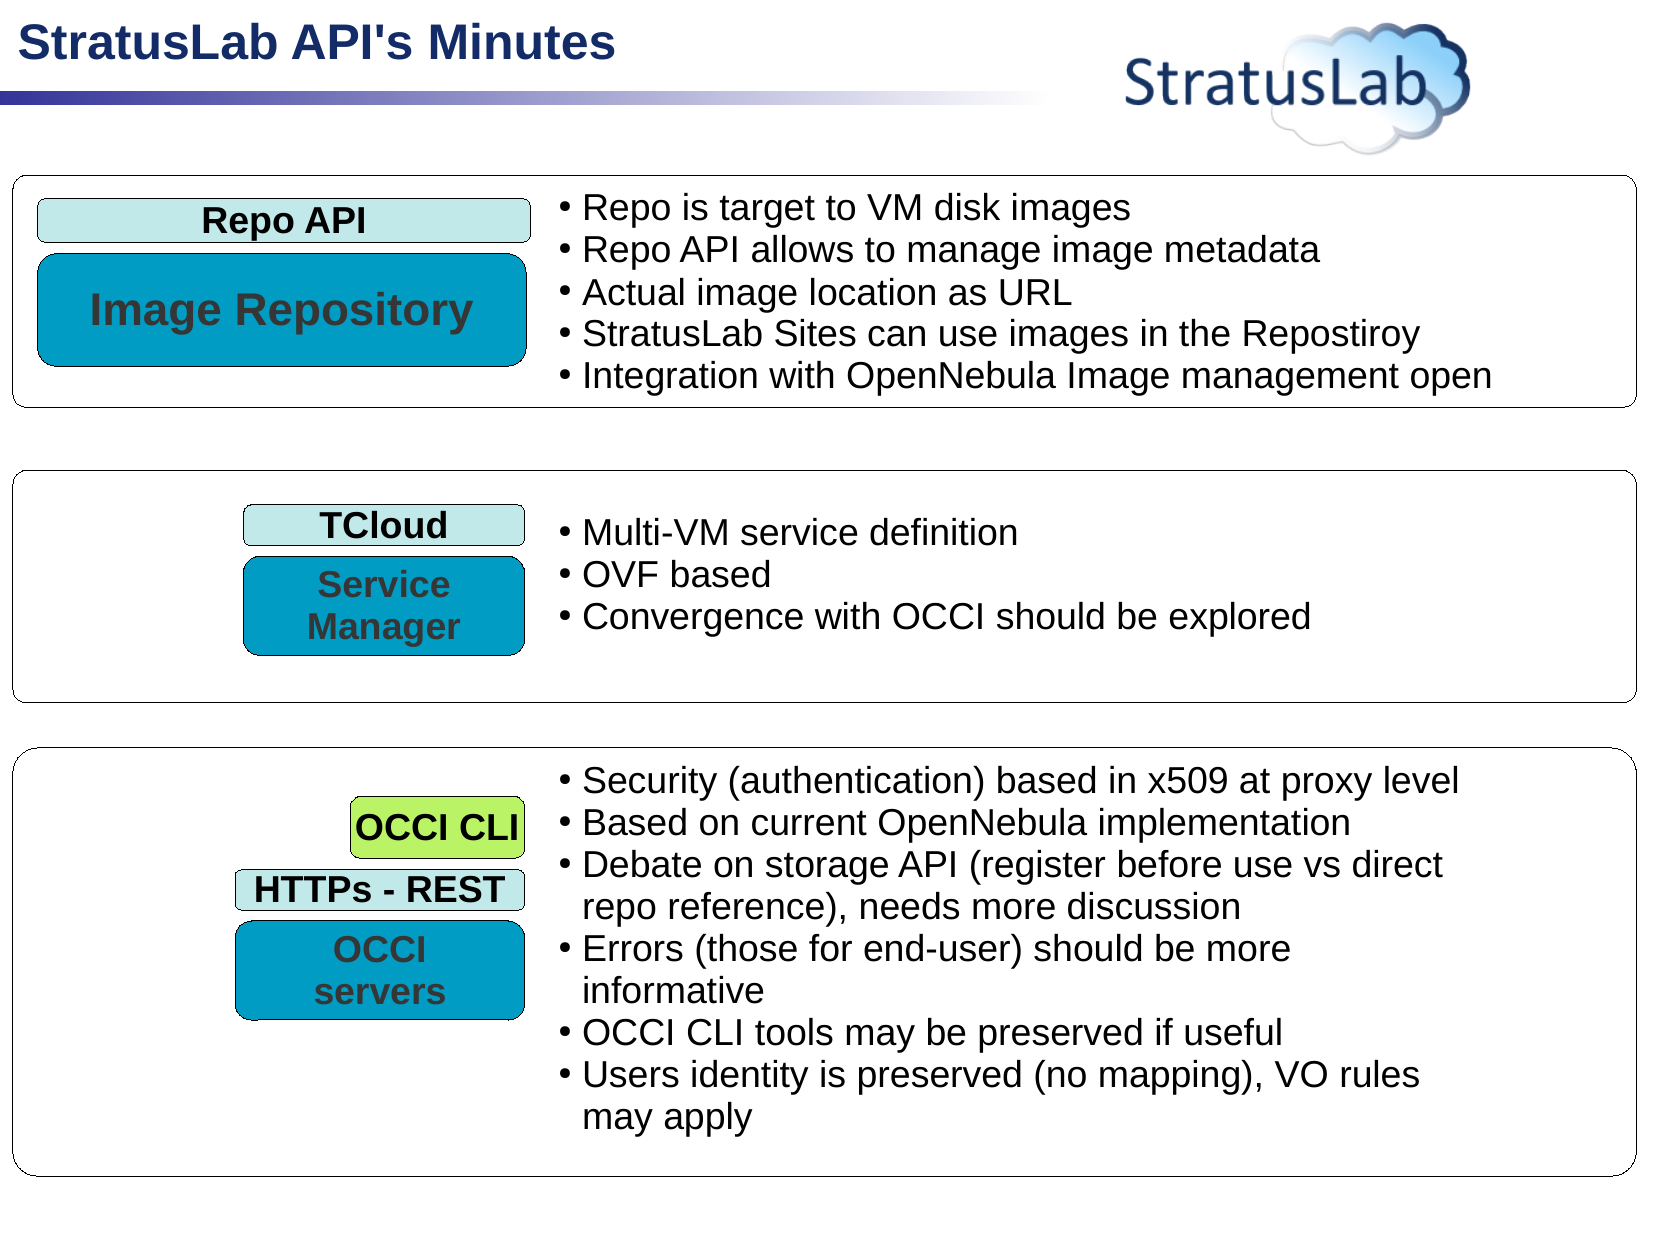

# StratusLab API's Minutes
 Repo is target to VM disk images
 Repo API allows to manage image metadata
 Actual image location as URL
 StratusLab Sites can use images in the Repostiroy
 Integration with OpenNebula Image management open
Repo API
Image Repository
 Multi-VM service definition
 OVF based
 Convergence with OCCI should be explored
TCloud
Service
Manager
 Security (authentication) based in x509 at proxy level
 Based on current OpenNebula implementation
 Debate on storage API (register before use vs direct
 repo reference), needs more discussion
 Errors (those for end-user) should be more
 informative
 OCCI CLI tools may be preserved if useful
 Users identity is preserved (no mapping), VO rules
 may apply
OCCI CLI
HTTPs - REST
OCCI
servers